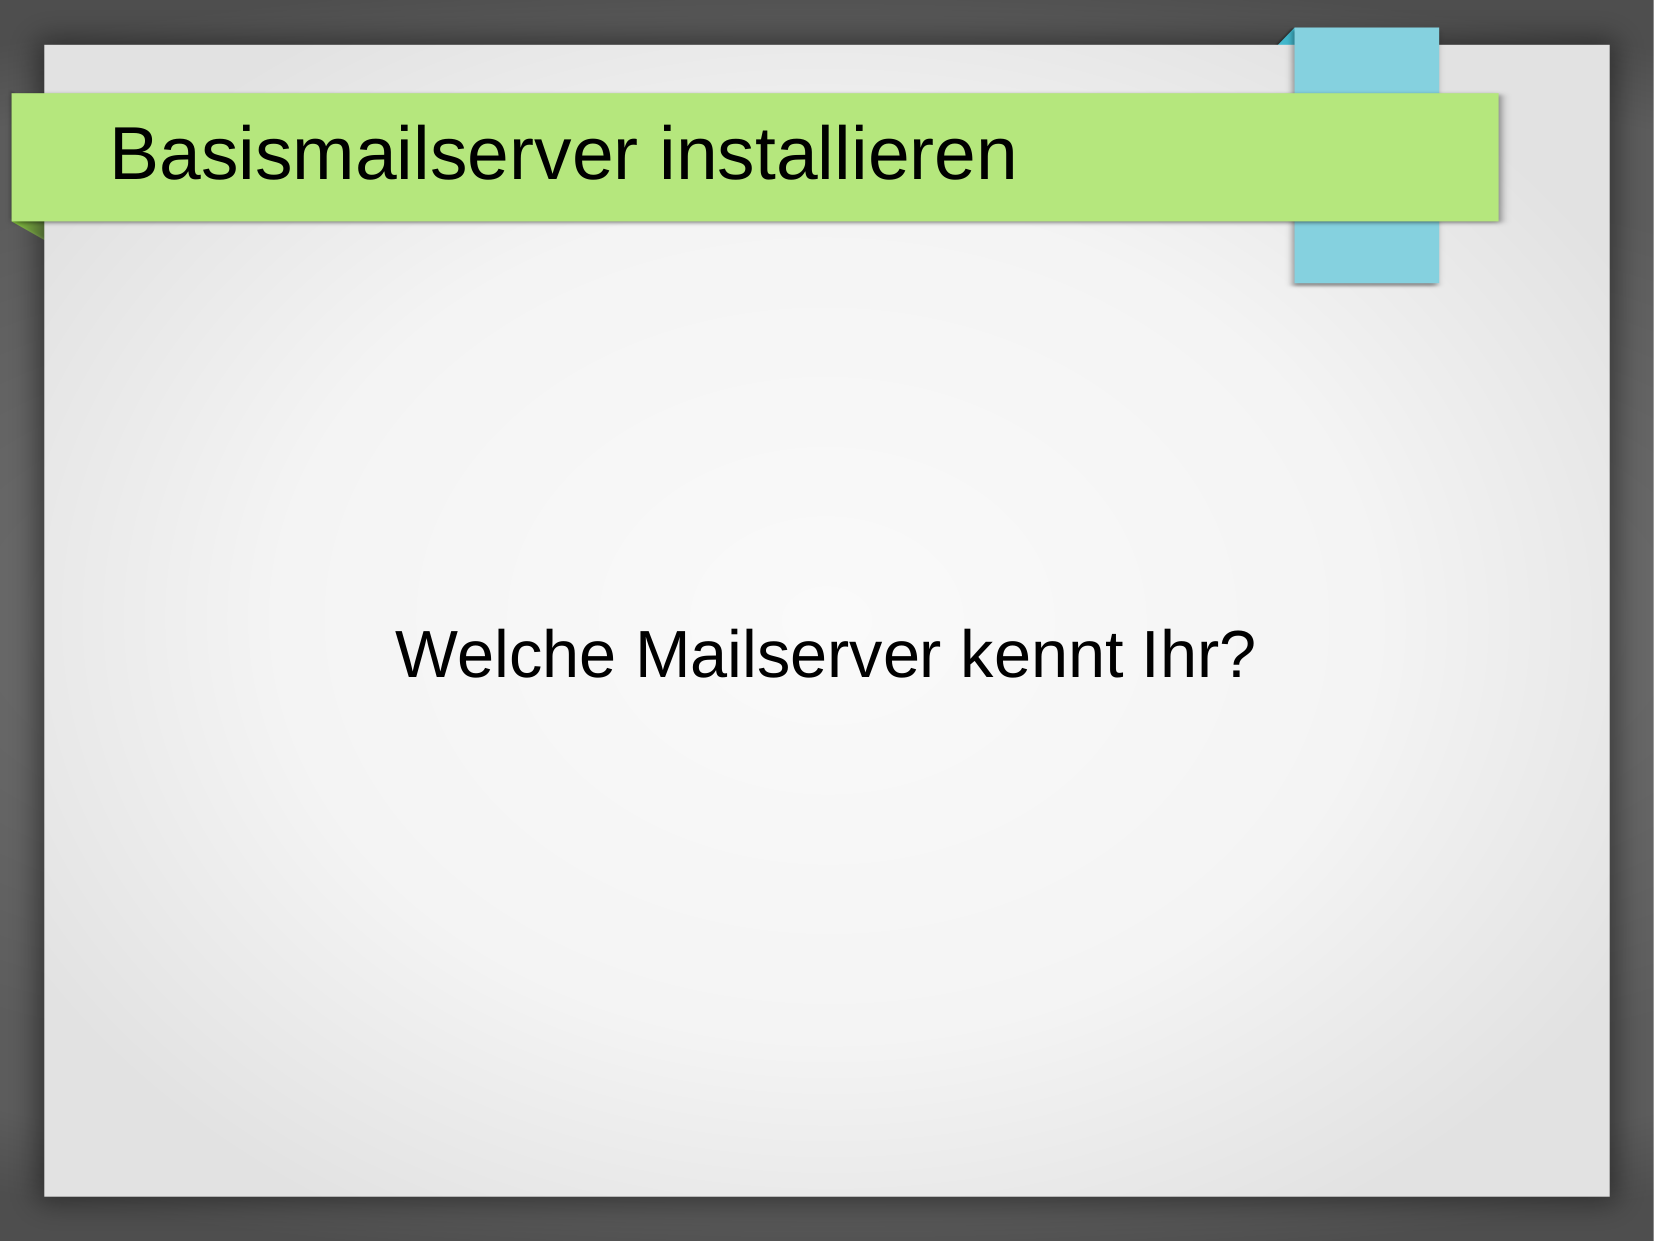

# Basismailserver installieren
Welche Mailserver kennt Ihr?